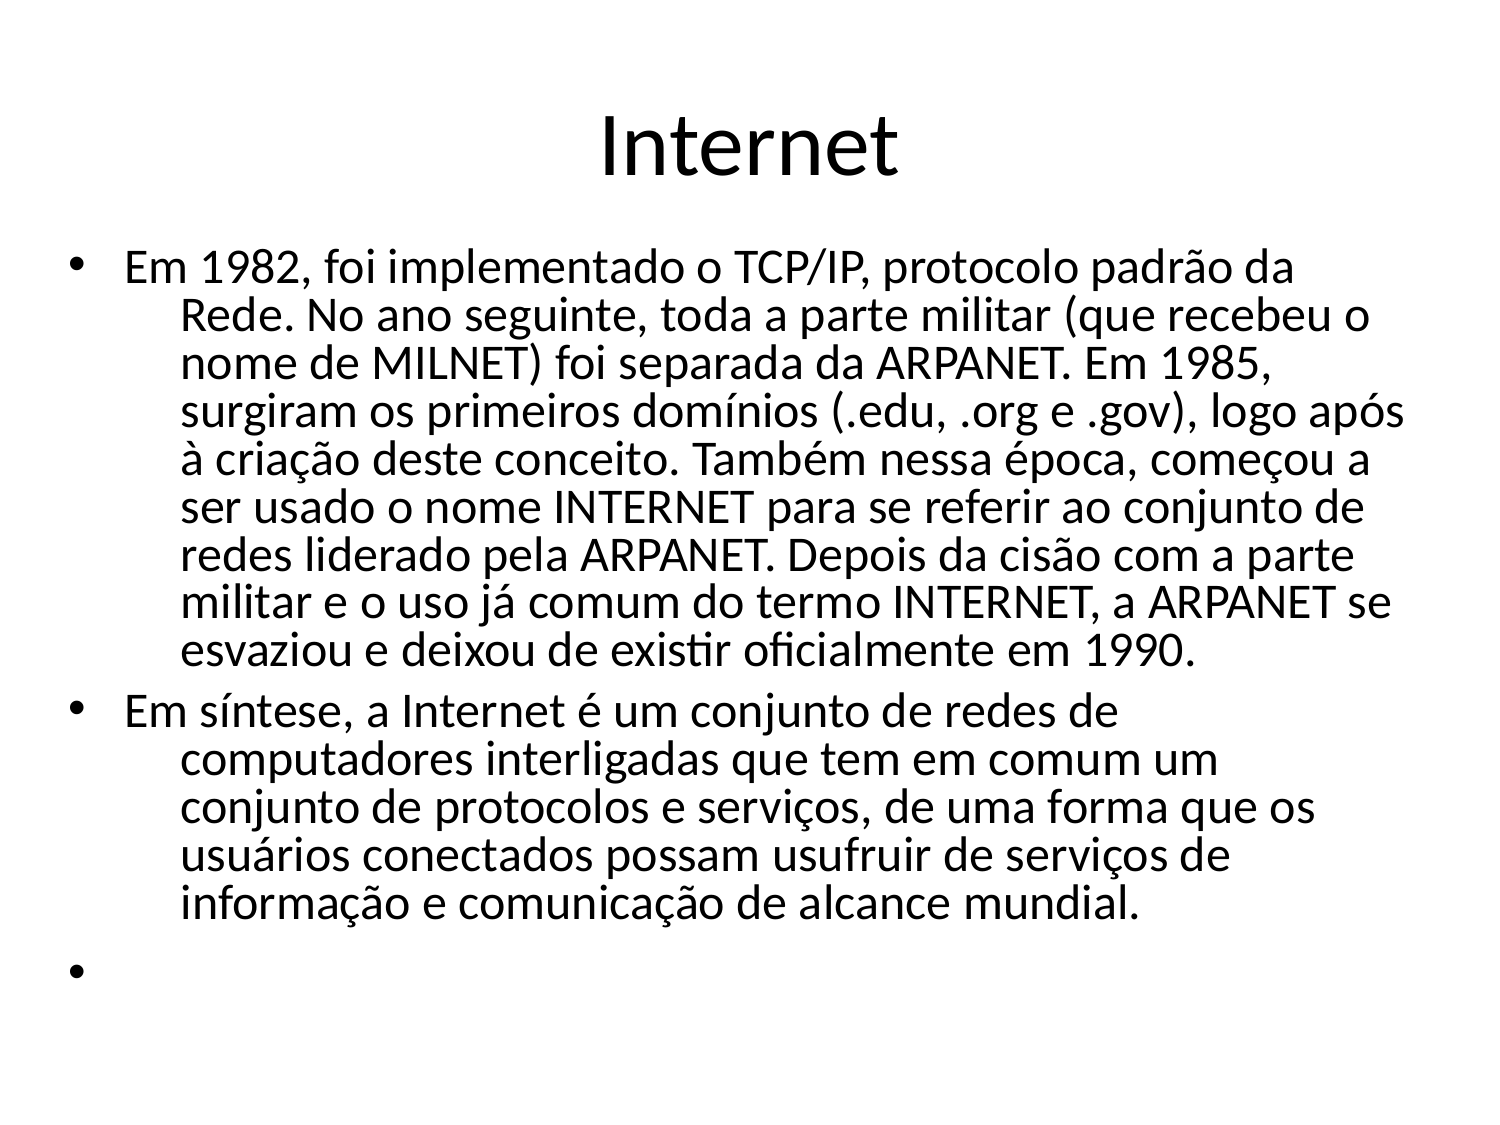

# Internet
Em 1982, foi implementado o TCP/IP, protocolo padrão da Rede. No ano seguinte, toda a parte militar (que recebeu o nome de MILNET) foi separada da ARPANET. Em 1985, surgiram os primeiros domínios (.edu, .org e .gov), logo após à criação deste conceito. Também nessa época, começou a ser usado o nome INTERNET para se referir ao conjunto de redes liderado pela ARPANET. Depois da cisão com a parte militar e o uso já comum do termo INTERNET, a ARPANET se esvaziou e deixou de existir oficialmente em 1990.
Em síntese, a Internet é um conjunto de redes de computadores interligadas que tem em comum um conjunto de protocolos e serviços, de uma forma que os usuários conectados possam usufruir de serviços de informação e comunicação de alcance mundial.